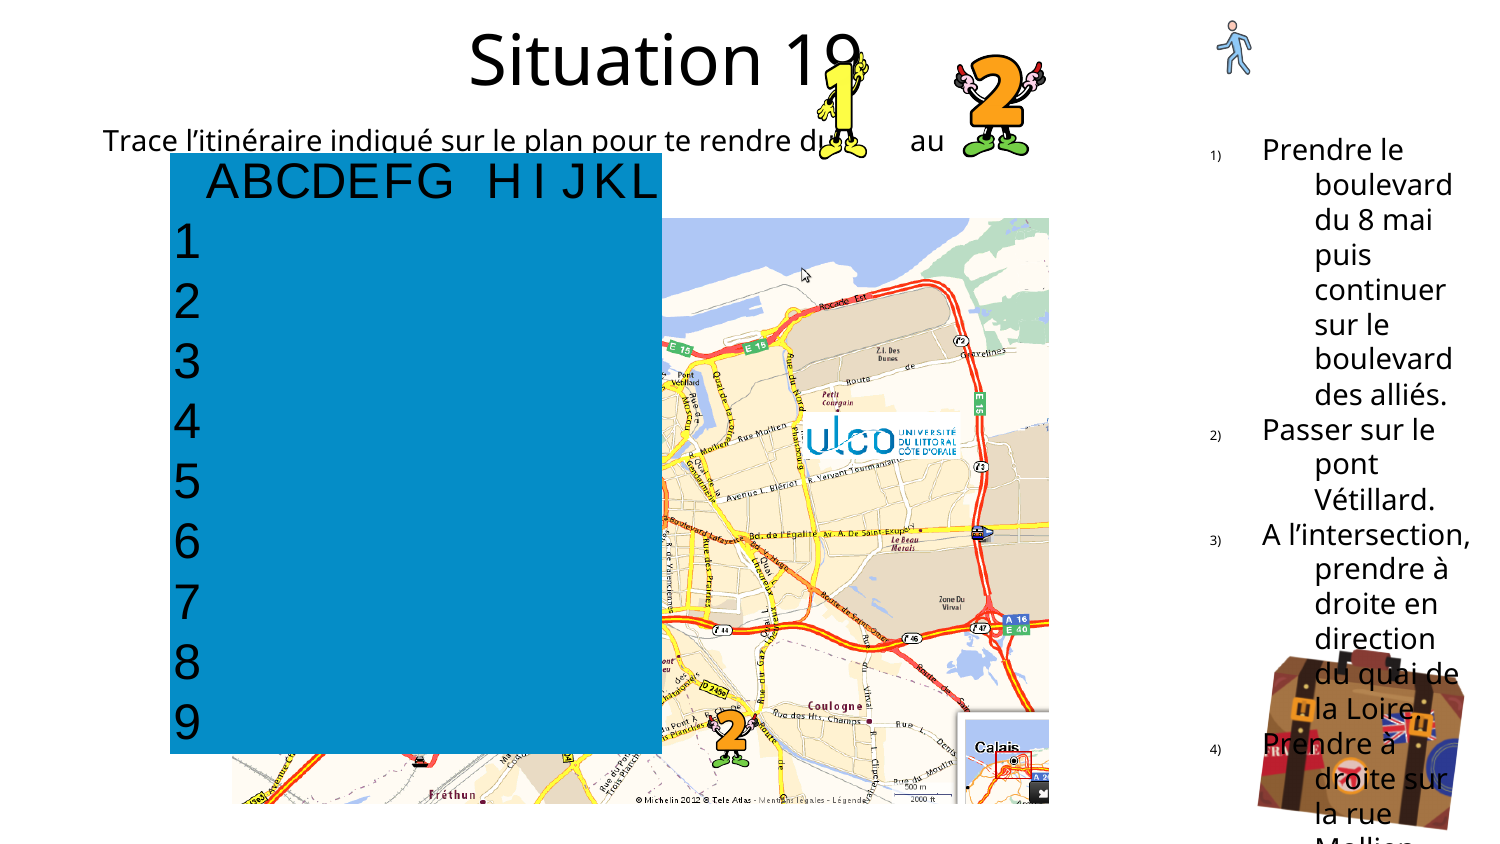

Situation 19
Trace l’itinéraire indiqué sur le plan pour te rendre du au
Prendre le boulevard du 8 mai puis continuer sur le boulevard des alliés.
Passer sur le pont Vétillard.
A l’intersection, prendre à droite en direction du quai de la Loire.
Prendre à droite sur la rue Mollien.
Prendre la 2e à gauche sur le quai de la gendarmerie.
Continuer sur le quai Lheureux puis sur la rue du gaz.
A l’intersection, aller tout droit.
Continuer jusqu’à la rue du pont à trois planches.
.
| | A | B | C | D | E | F | G | | H | I | J | K | L |
| --- | --- | --- | --- | --- | --- | --- | --- | --- | --- | --- | --- | --- | --- |
| 1 | | | | | | | | | | | | | |
| 2 | | | | | | | | | | | | | |
| 3 | | | | | | | | | | | | | |
| 4 | | | | | | | | | | | | | |
| 5 | | | | | | | | | | | | | |
| 6 | | | | | | | | | | | | | |
| 7 | | | | | | | | | | | | | |
| 8 | | | | | | | | | | | | | |
| 9 | | | | | | | | | | | | | |